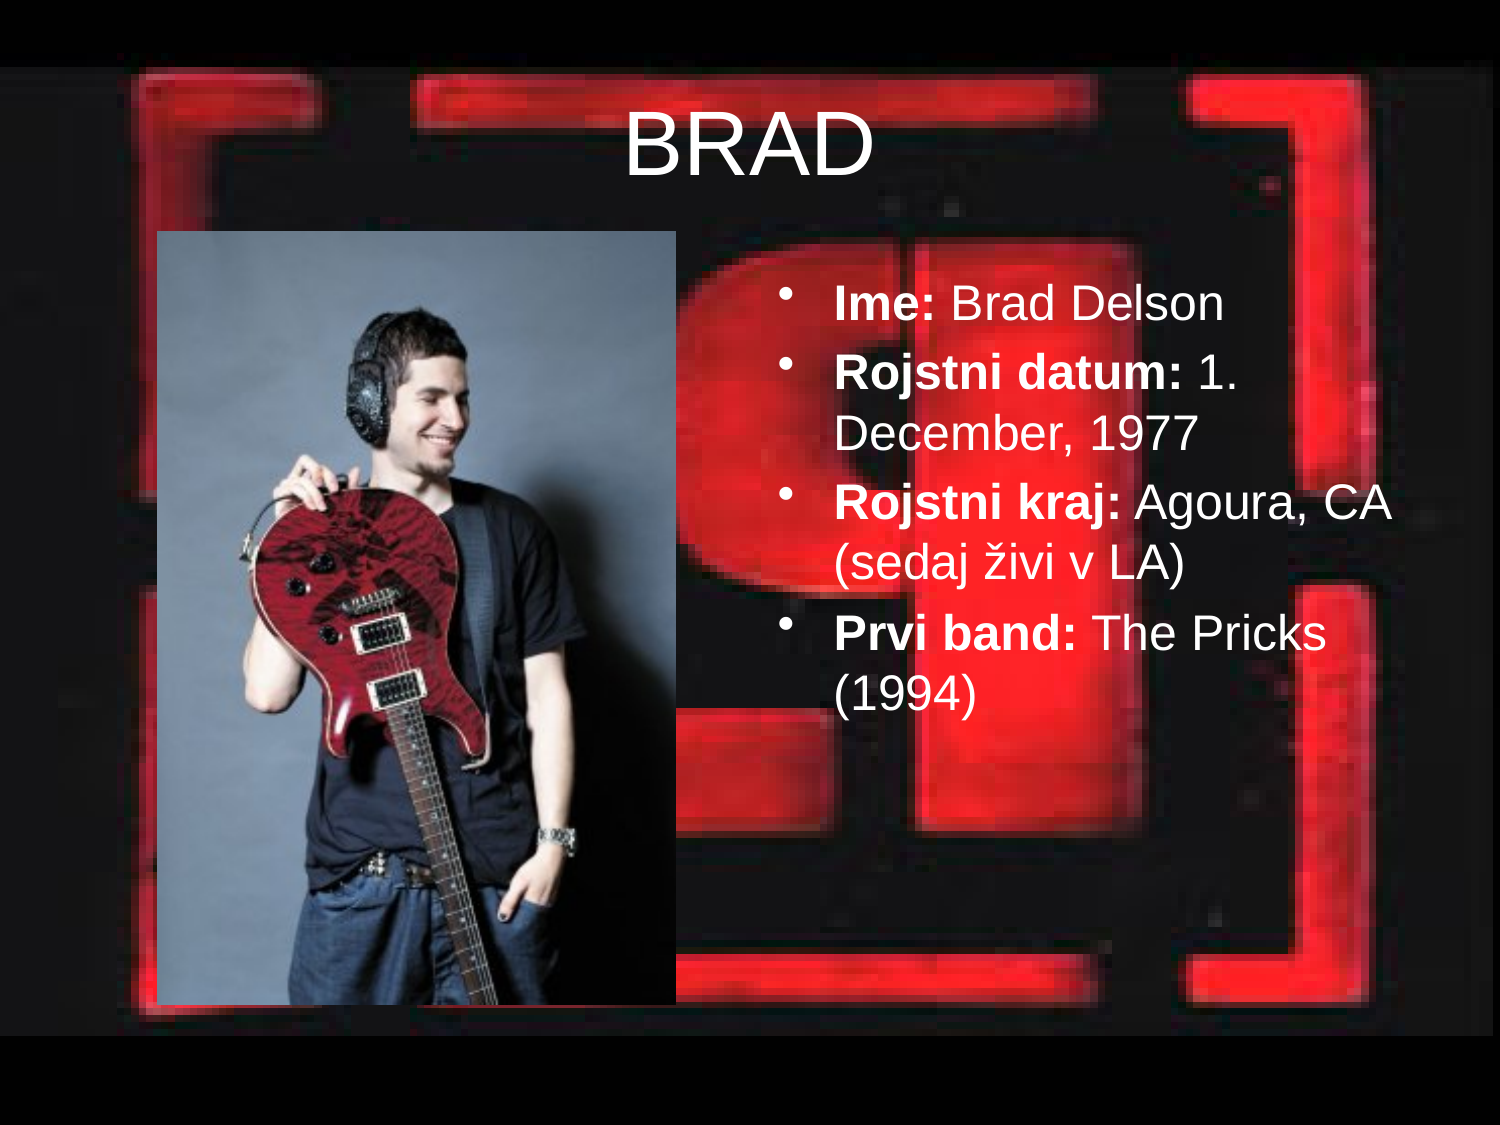

# BRAD
Ime: Brad Delson
Rojstni datum: 1. December, 1977
Rojstni kraj: Agoura, CA (sedaj živi v LA)
Prvi band: The Pricks (1994)